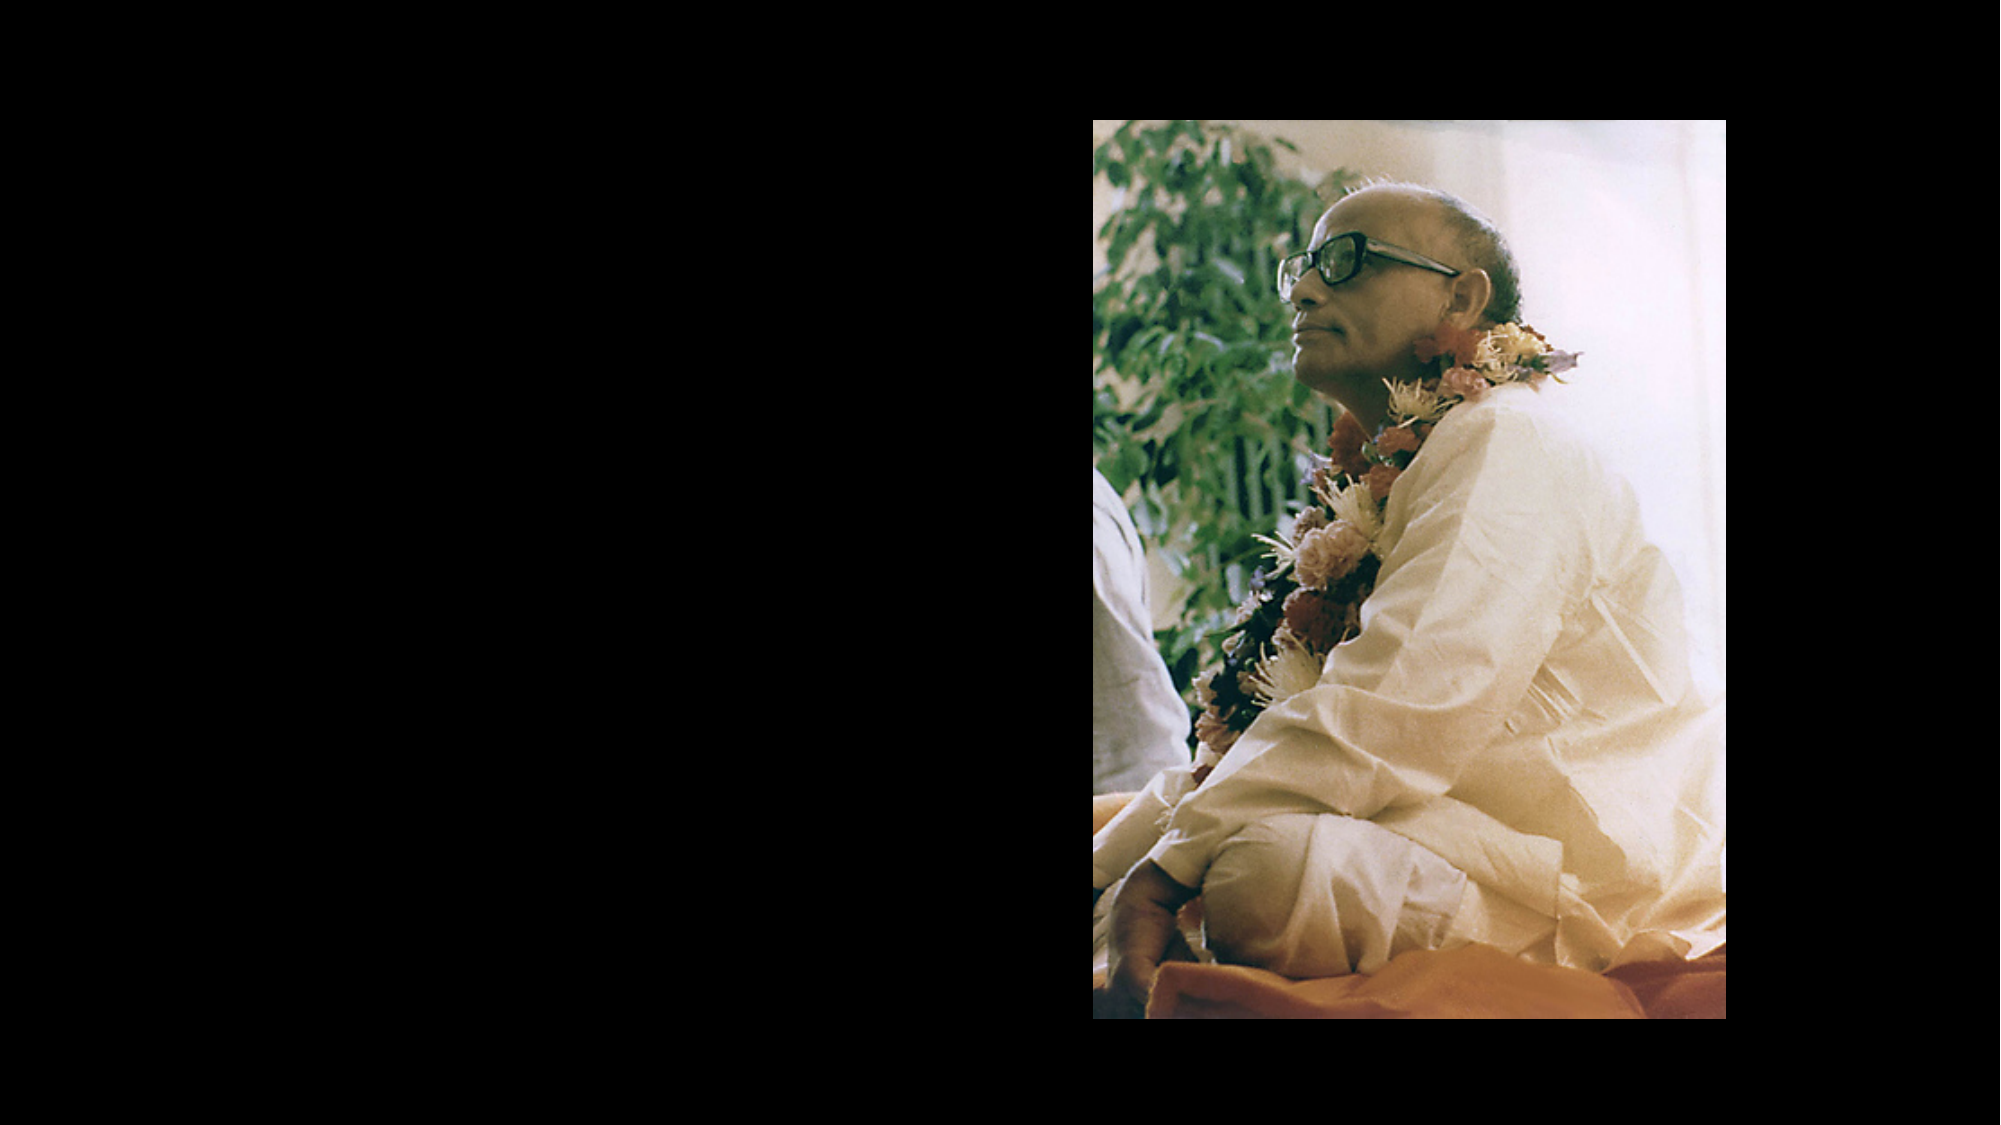

Pragatishiila upayogatattvamidam' sarvajanahita'rtham'
sarvajanasukha'rtham' praca'ritam.
This is the Progressive Utilization Theory, propounded for the happiness and all-round welfare of all.